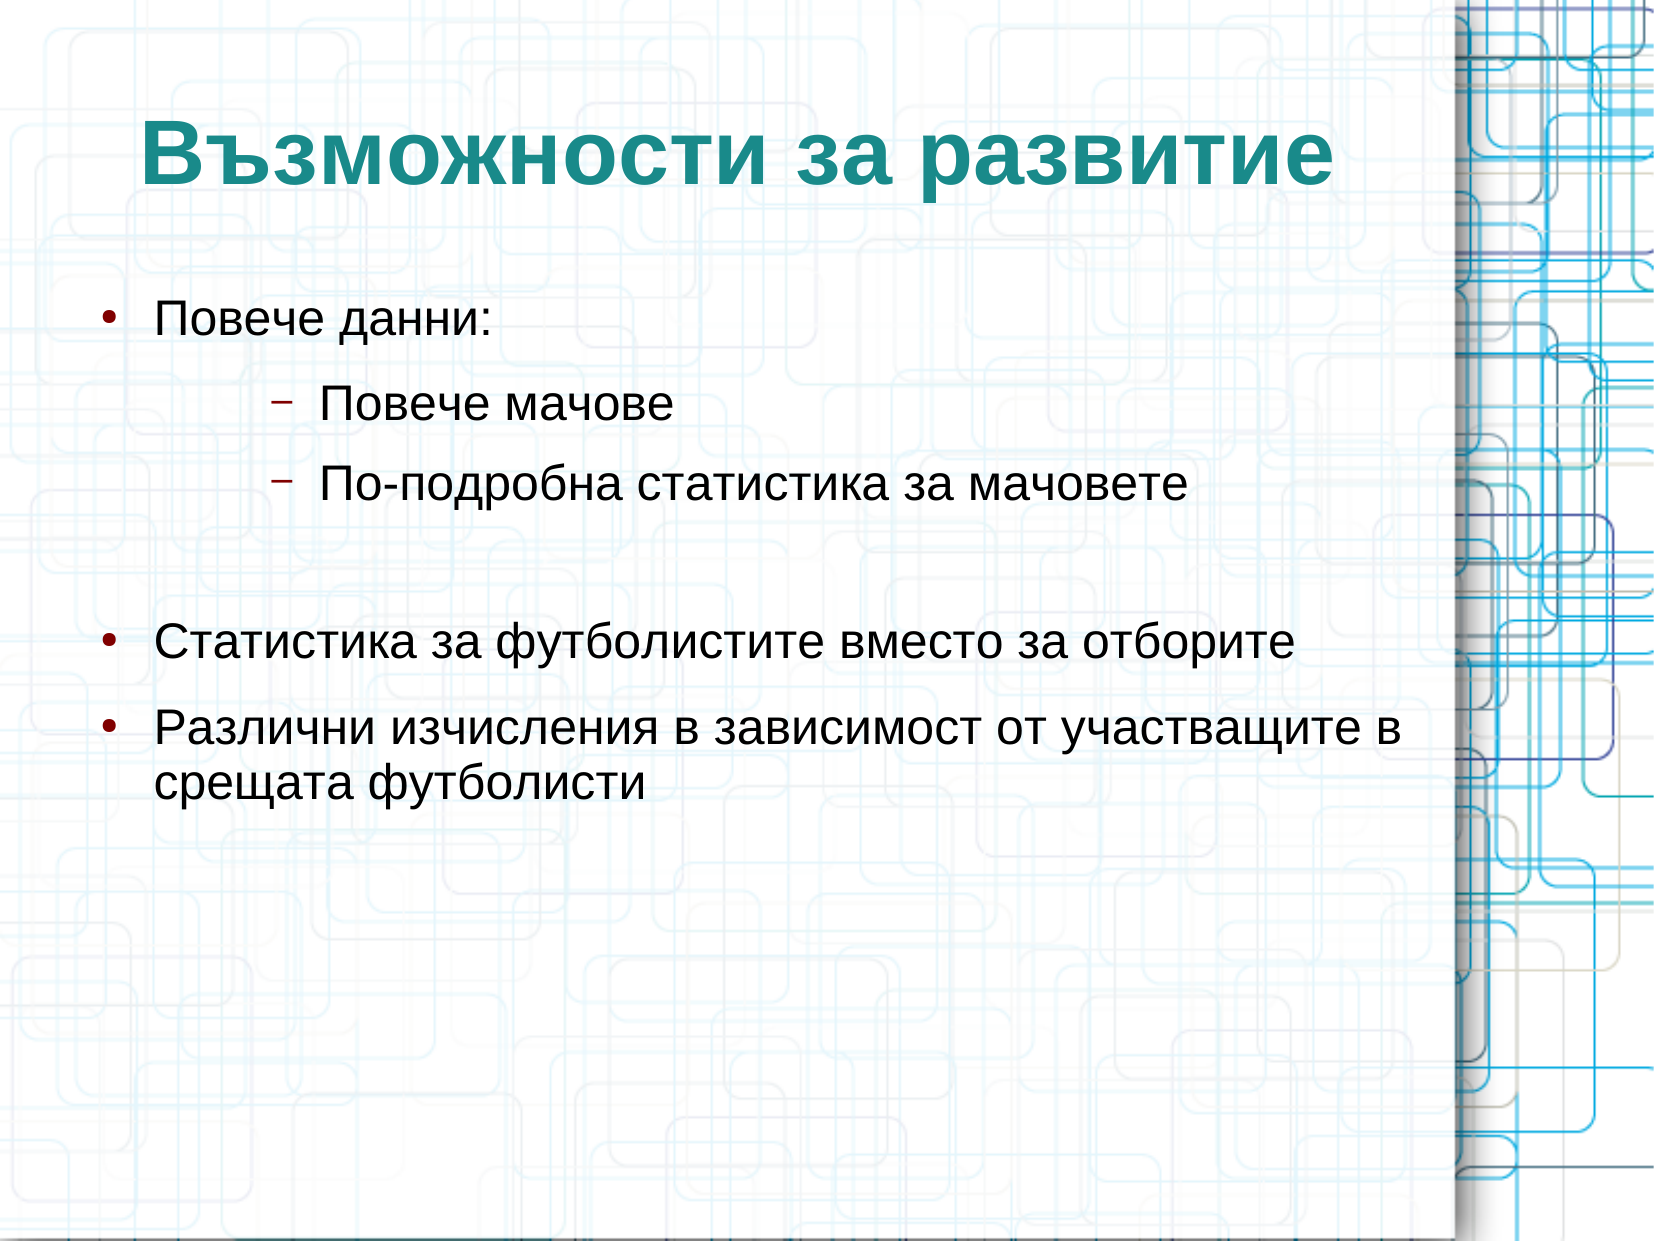

# Възможности за развитие
Повече данни:
Повече мачове
По-подробна статистика за мачовете
Статистика за футболистите вместо за отборите
Различни изчисления в зависимост от участващите в срещата футболисти